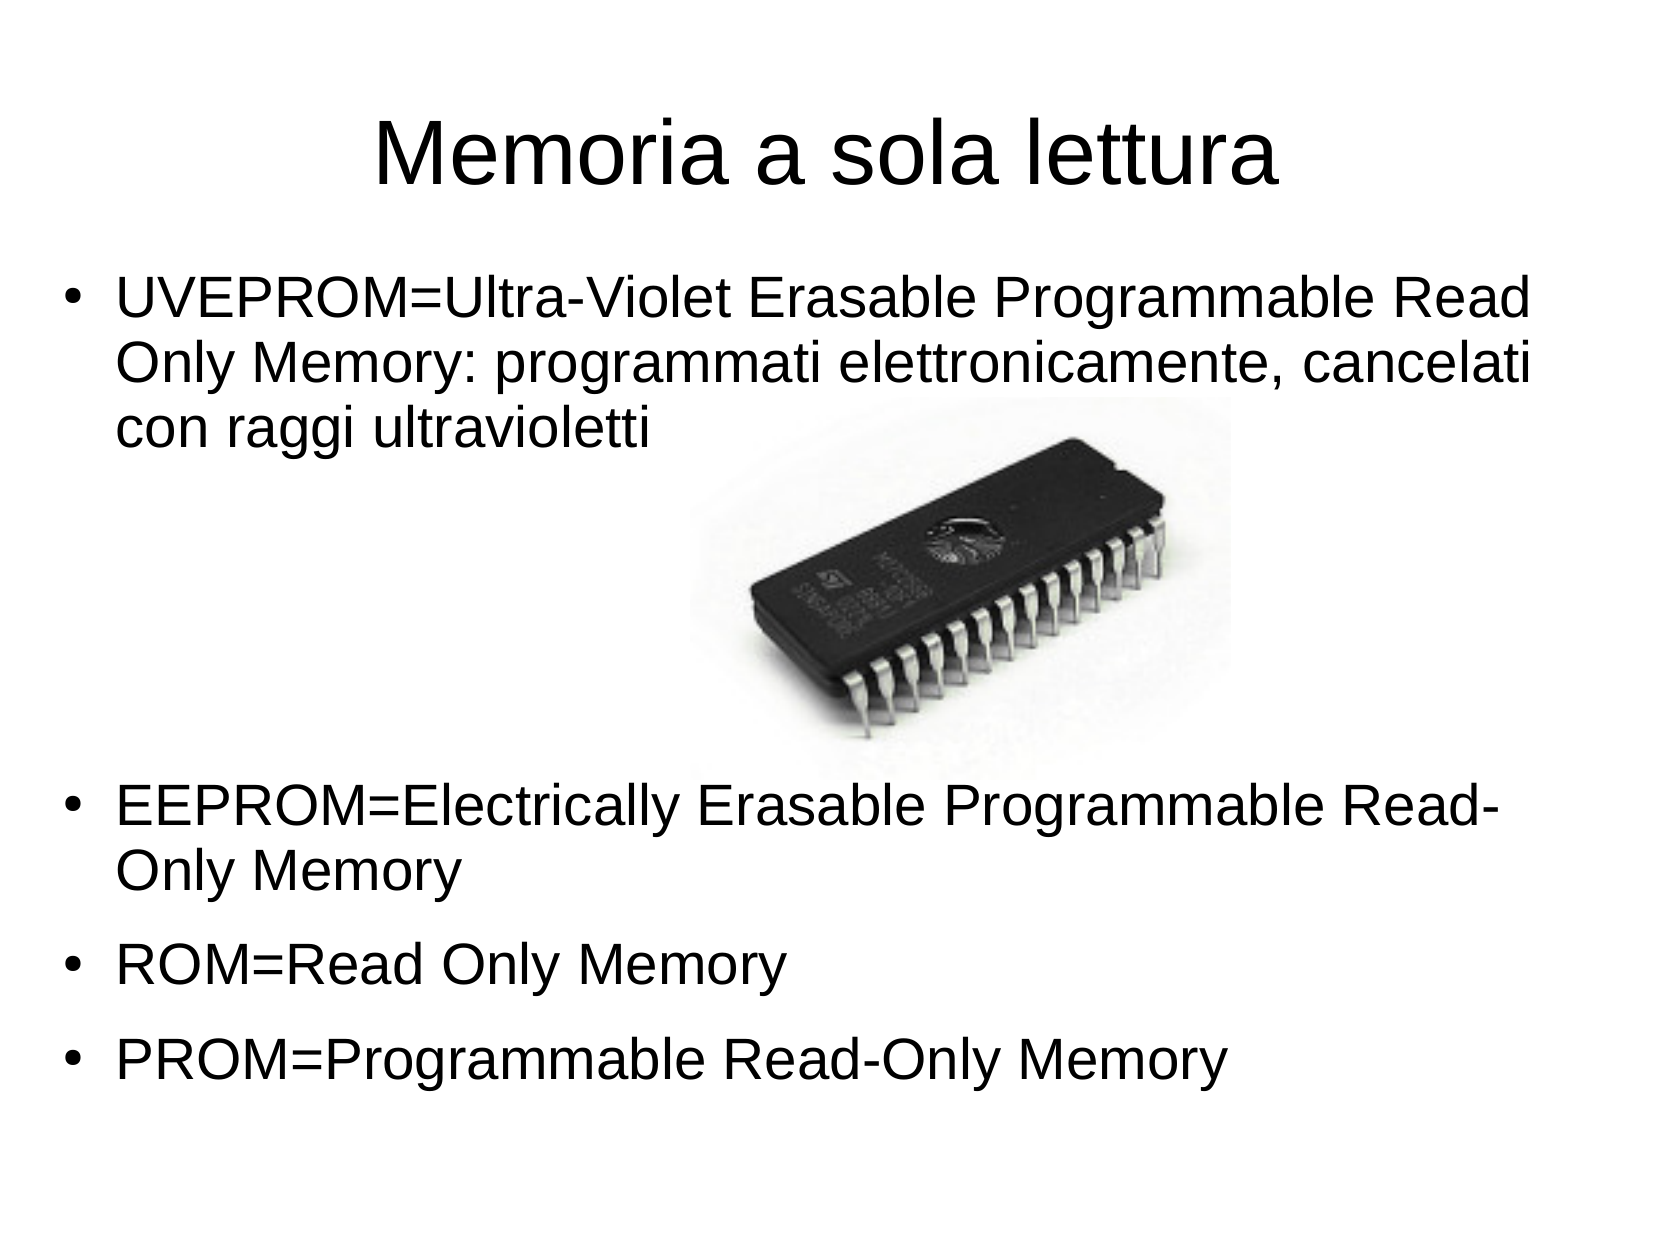

# Memoria a sola lettura
UVEPROM=Ultra-Violet Erasable Programmable Read Only Memory: programmati elettronicamente, cancelati con raggi ultravioletti
EEPROM=Electrically Erasable Programmable Read-Only Memory
ROM=Read Only Memory
PROM=Programmable Read-Only Memory